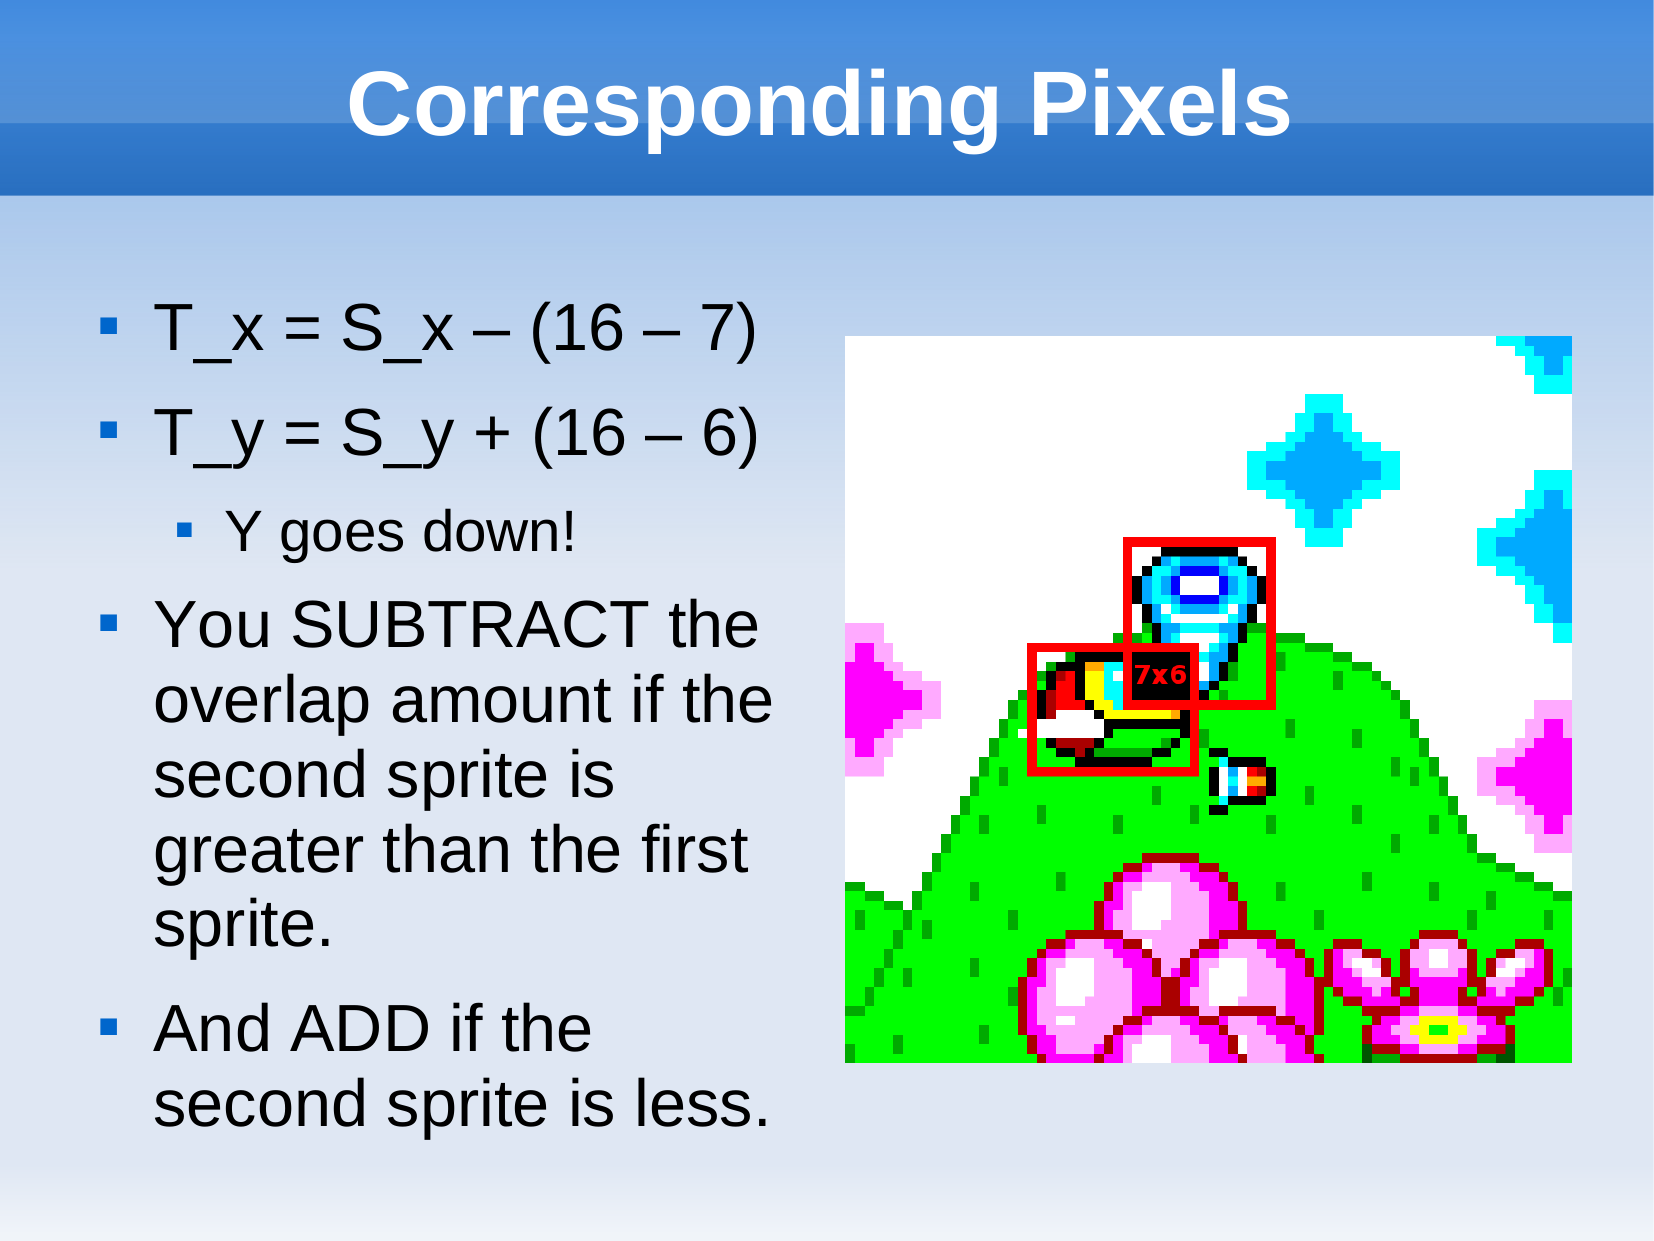

# Corresponding Pixels
T_x = S_x – (16 – 7)
T_y = S_y + (16 – 6)
Y goes down!
You SUBTRACT the overlap amount if the second sprite is greater than the first sprite.
And ADD if the second sprite is less.